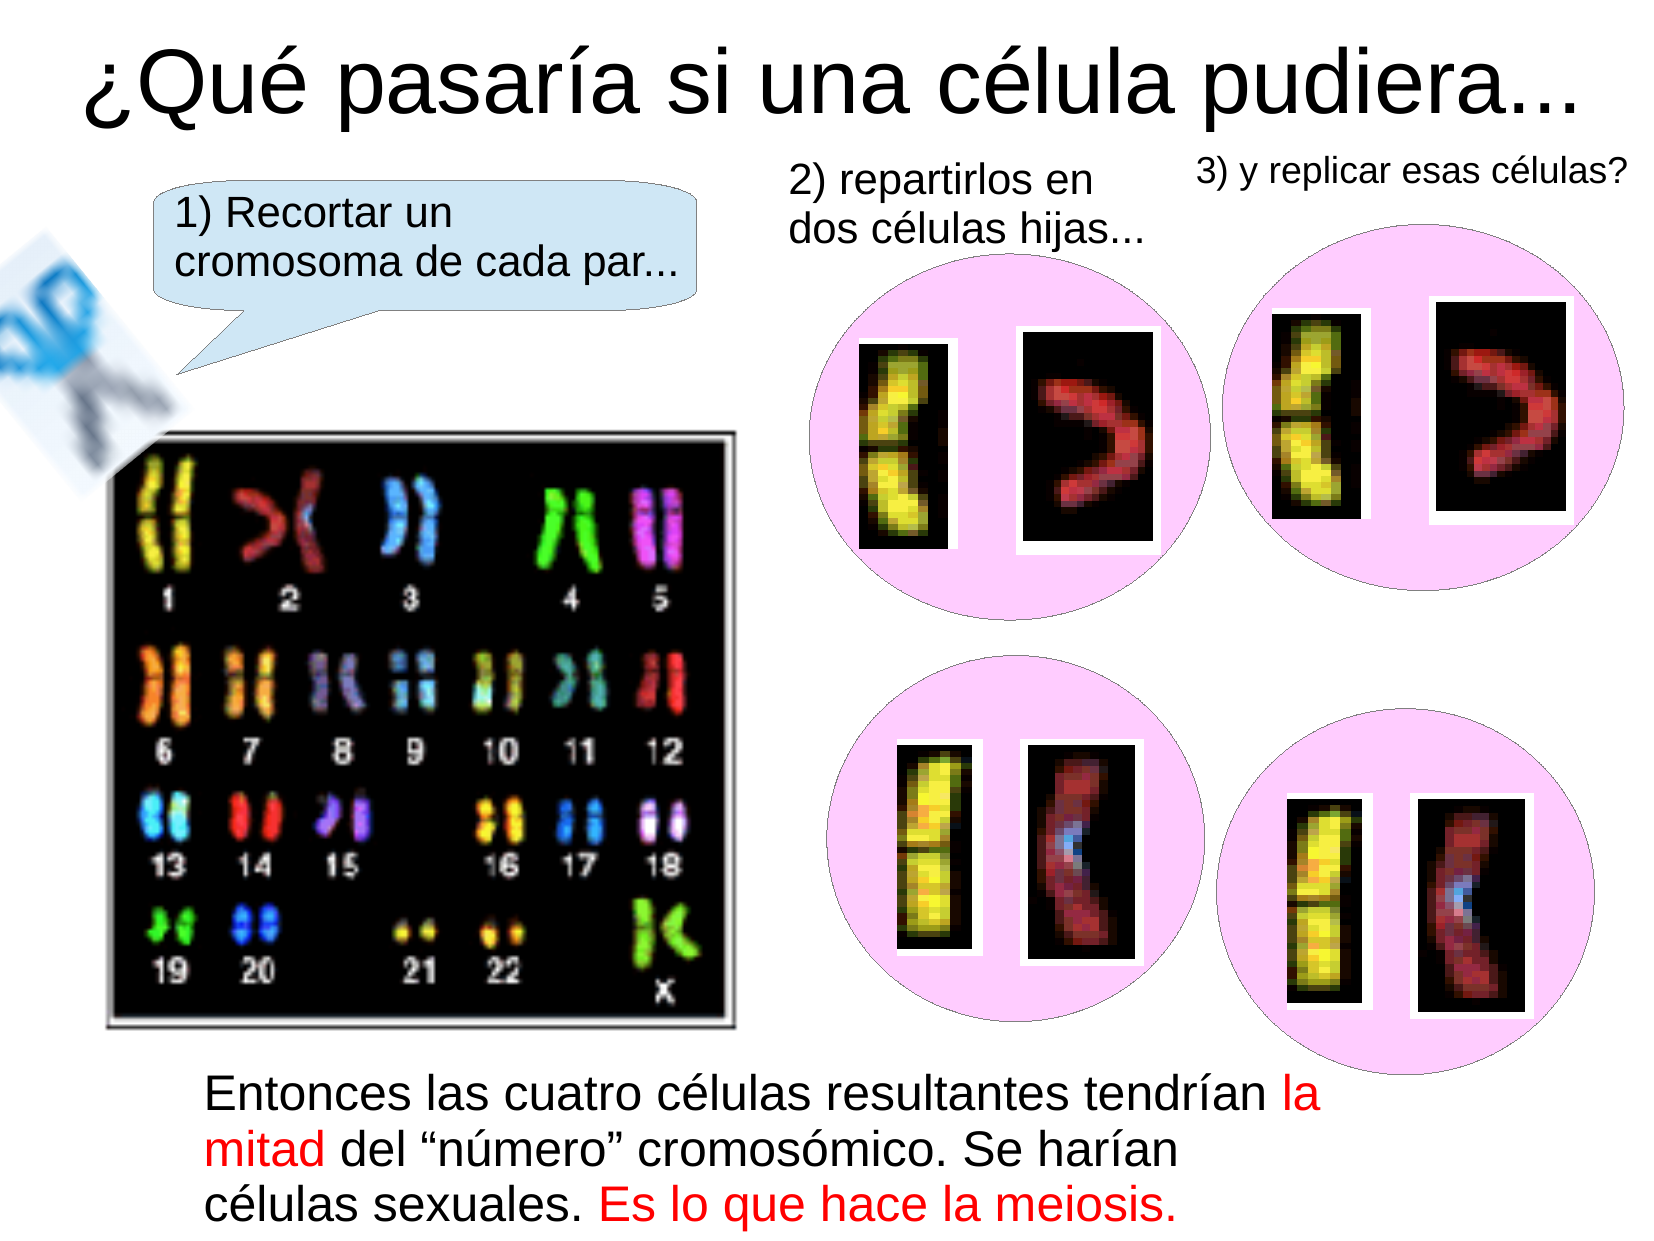

# ¿Qué pasaría si una célula pudiera...
3) y replicar esas células?
2) repartirlos en dos células hijas...
1) Recortar un cromosoma de cada par...
Entonces las cuatro células resultantes tendrían la mitad del “número” cromosómico. Se harían células sexuales. Es lo que hace la meiosis.